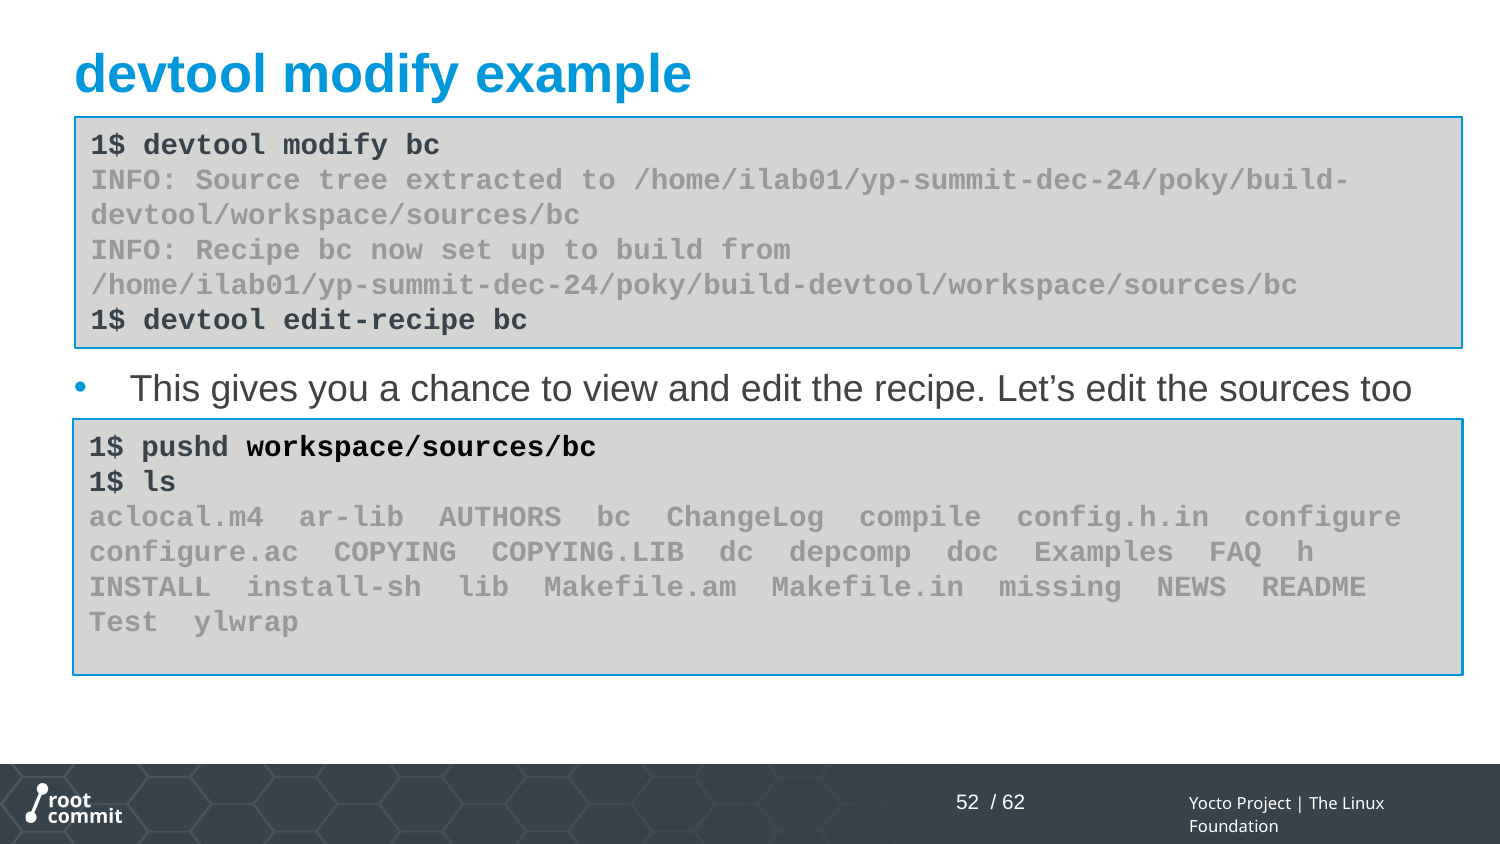

devtool modify example
1$ devtool modify bc
INFO: Source tree extracted to /home/ilab01/yp-summit-dec-24/poky/build-devtool/workspace/sources/bc
INFO: Recipe bc now set up to build from /home/ilab01/yp-summit-dec-24/poky/build-devtool/workspace/sources/bc
1$ devtool edit-recipe bc
This gives you a chance to view and edit the recipe. Let’s edit the sources too
1$ pushd workspace/sources/bc
1$ ls
aclocal.m4 ar-lib AUTHORS bc ChangeLog compile config.h.in configure configure.ac COPYING COPYING.LIB dc depcomp doc Examples FAQ h INSTALL install-sh lib Makefile.am Makefile.in missing NEWS README Test ylwrap